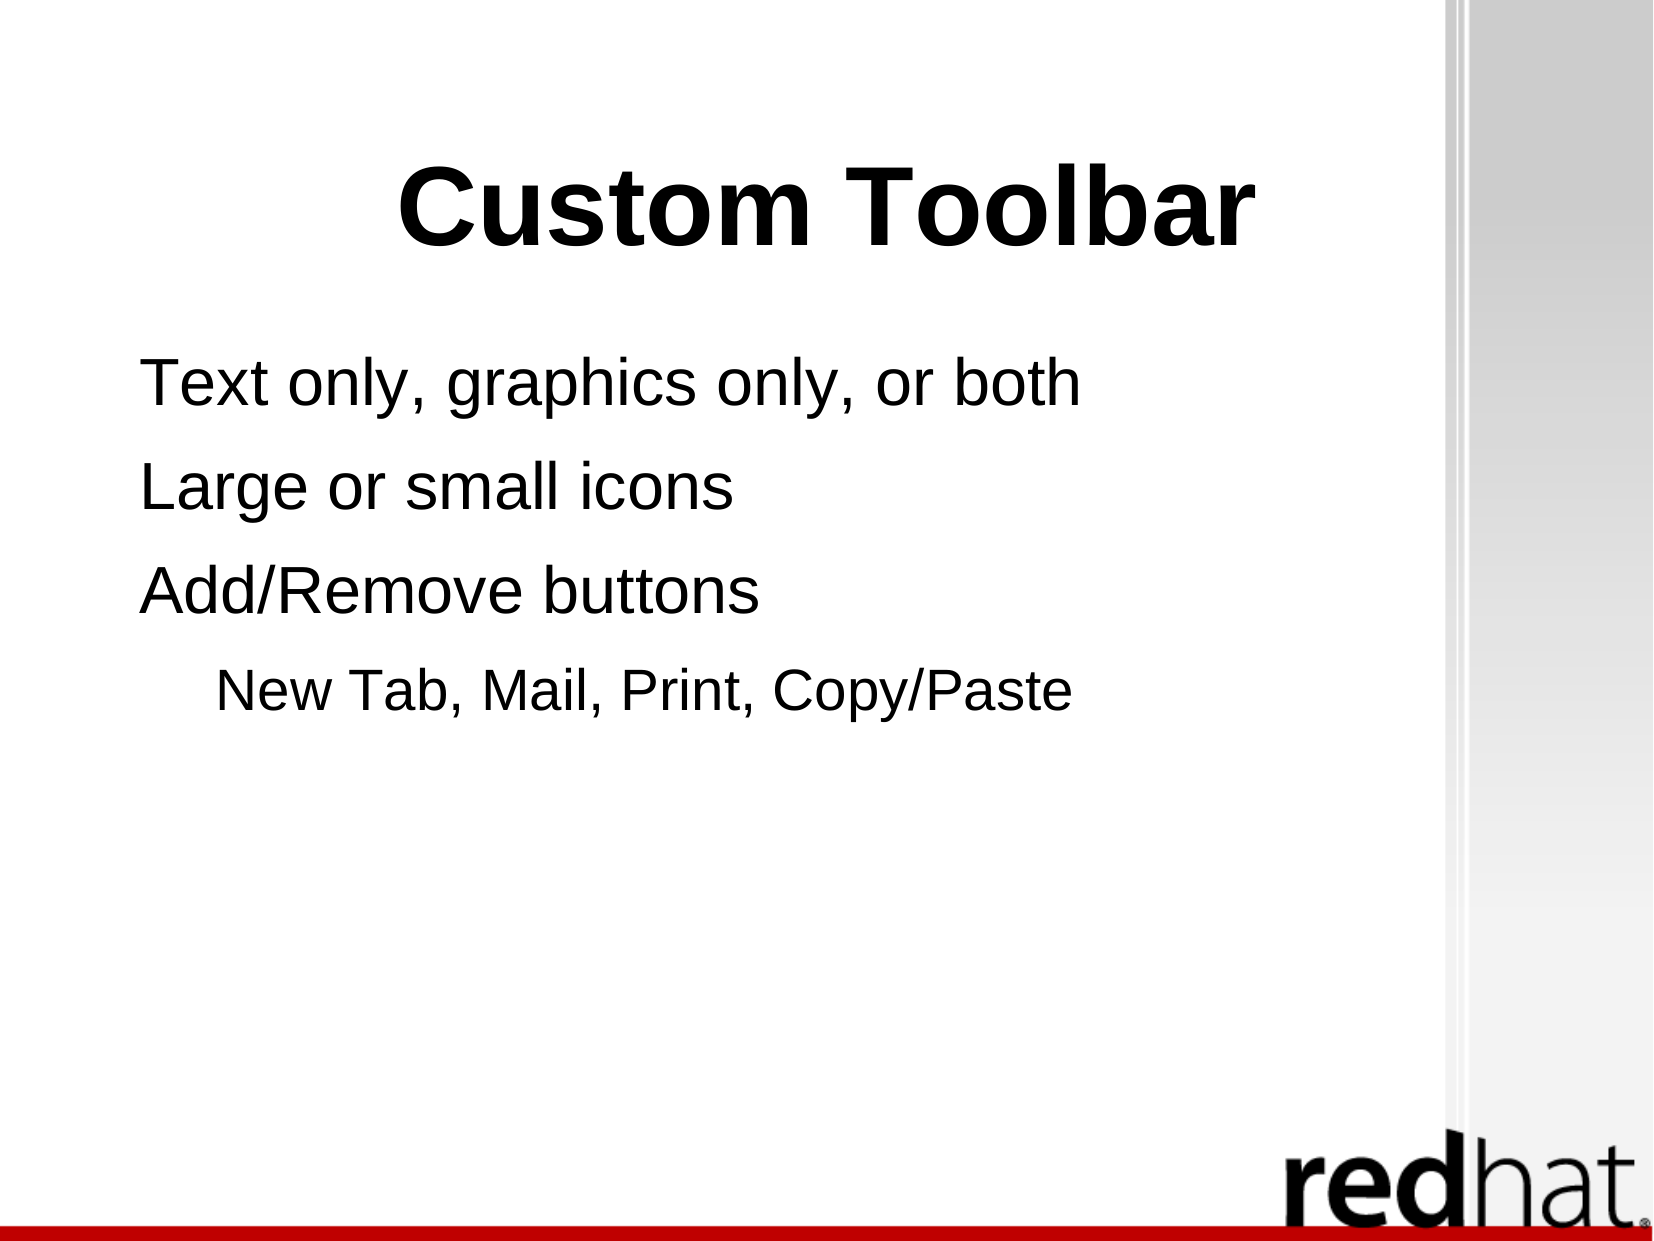

# Custom Toolbar
Text only, graphics only, or both
Large or small icons
Add/Remove buttons
New Tab, Mail, Print, Copy/Paste